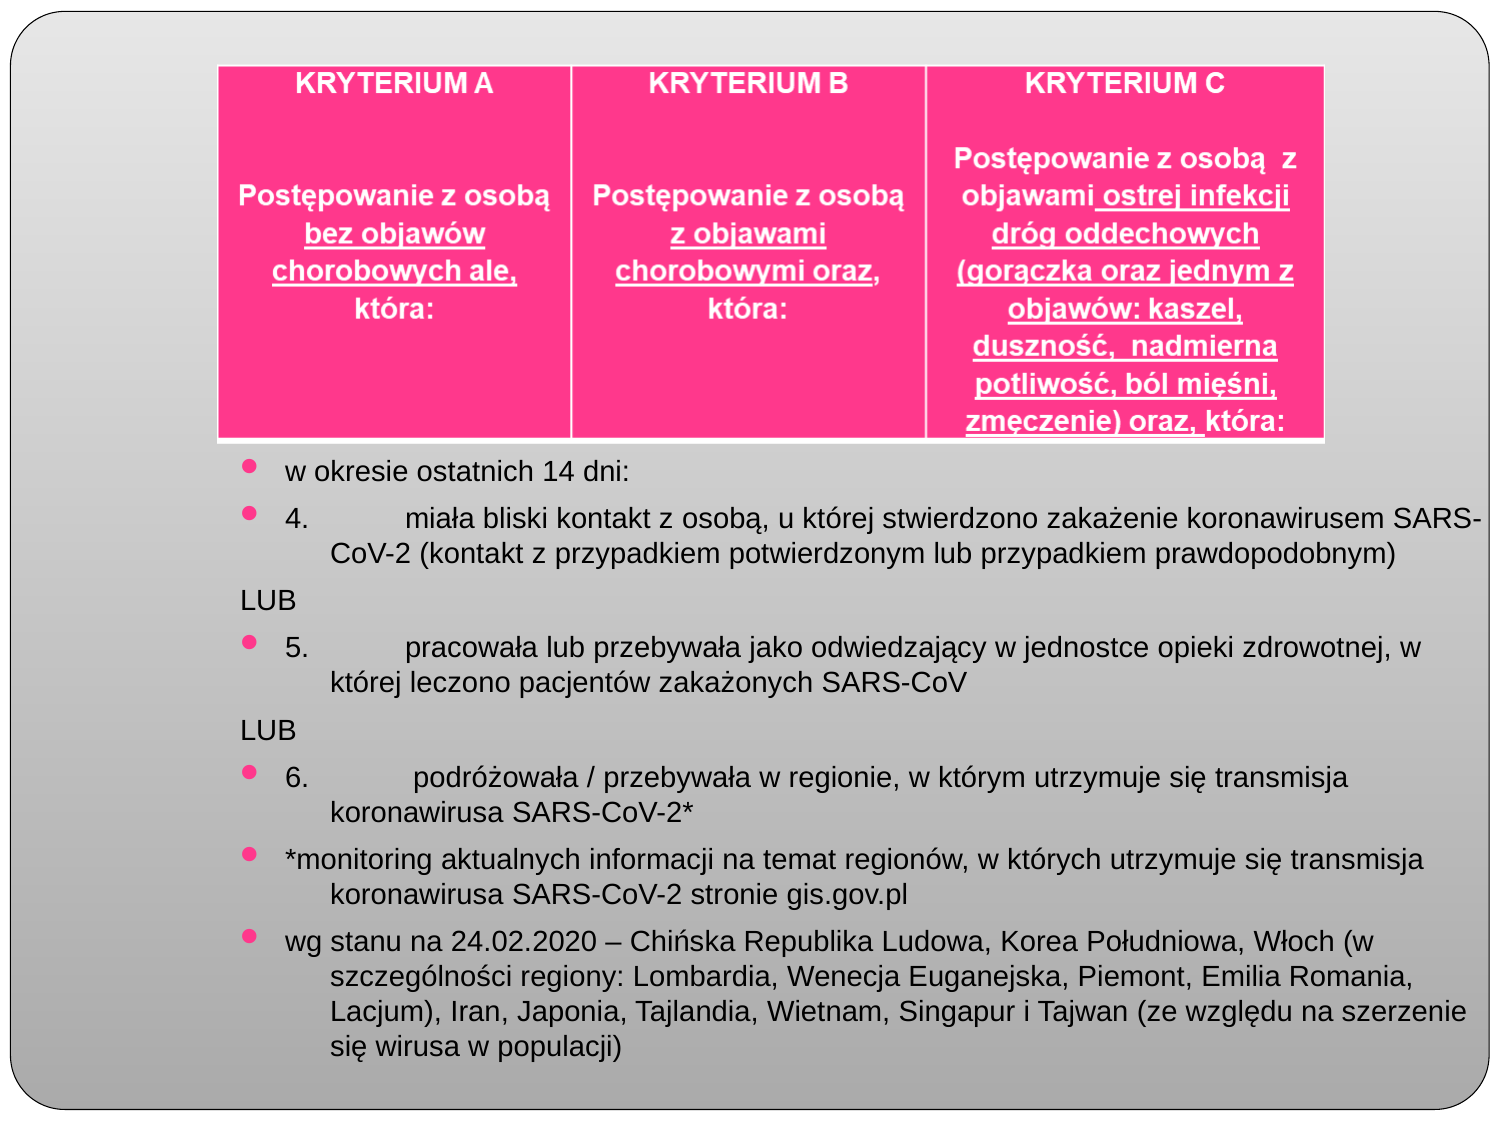

# w okresie ostatnich 14 dni:
4.	miała bliski kontakt z osobą, u której stwierdzono zakażenie koronawirusem SARS-CoV-2 (kontakt z przypadkiem potwierdzonym lub przypadkiem prawdopodobnym)
LUB
5.	pracowała lub przebywała jako odwiedzający w jednostce opieki zdrowotnej, w której leczono pacjentów zakażonych SARS-CoV
LUB
6.	 podróżowała / przebywała w regionie, w którym utrzymuje się transmisja koronawirusa SARS-CoV-2*
*monitoring aktualnych informacji na temat regionów, w których utrzymuje się transmisja koronawirusa SARS-CoV-2 stronie gis.gov.pl
wg stanu na 24.02.2020 – Chińska Republika Ludowa, Korea Południowa, Włoch (w szczególności regiony: Lombardia, Wenecja Euganejska, Piemont, Emilia Romania, Lacjum), Iran, Japonia, Tajlandia, Wietnam, Singapur i Tajwan (ze względu na szerzenie się wirusa w populacji)